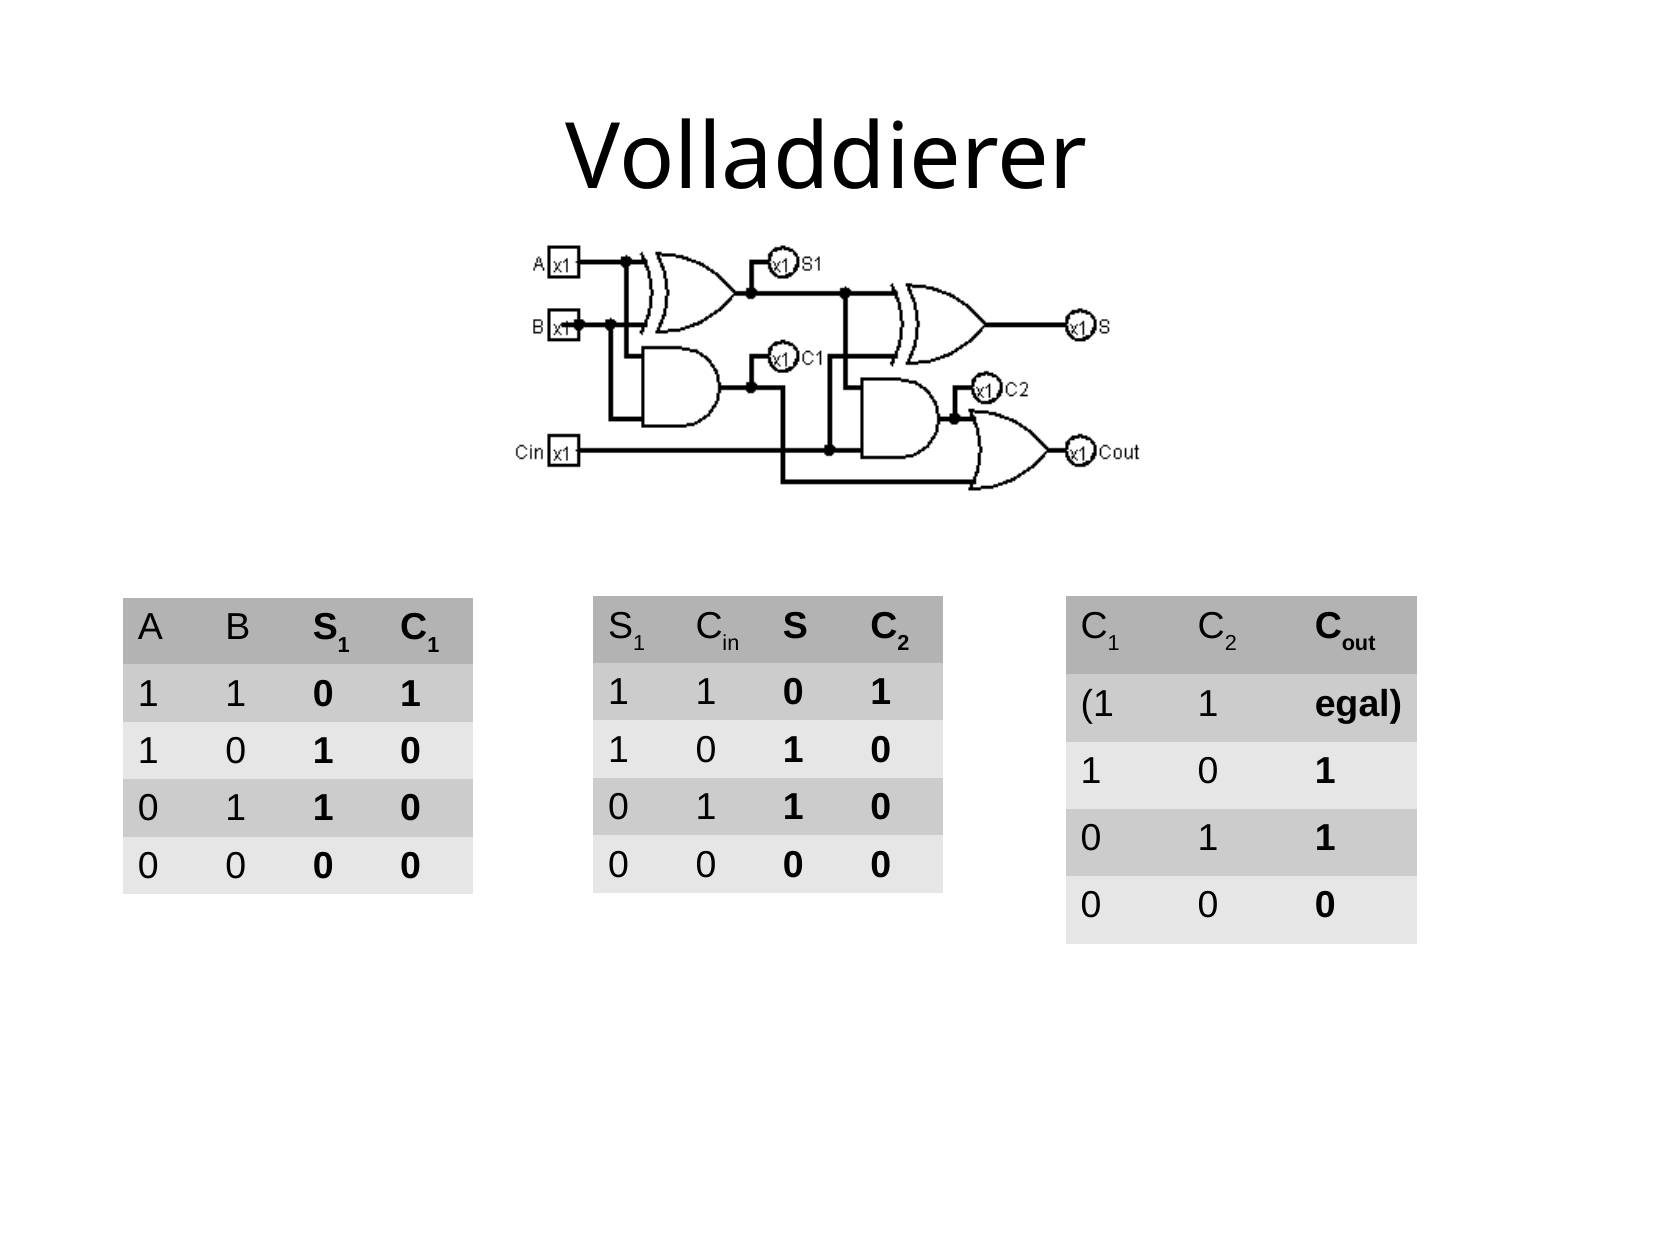

# Volladdierer
| S1 | Cin | S | C2 |
| --- | --- | --- | --- |
| 1 | 1 | 0 | 1 |
| 1 | 0 | 1 | 0 |
| 0 | 1 | 1 | 0 |
| 0 | 0 | 0 | 0 |
| C1 | C2 | Cout |
| --- | --- | --- |
| (1 | 1 | egal) |
| 1 | 0 | 1 |
| 0 | 1 | 1 |
| 0 | 0 | 0 |
| A | B | S1 | C1 |
| --- | --- | --- | --- |
| 1 | 1 | 0 | 1 |
| 1 | 0 | 1 | 0 |
| 0 | 1 | 1 | 0 |
| 0 | 0 | 0 | 0 |